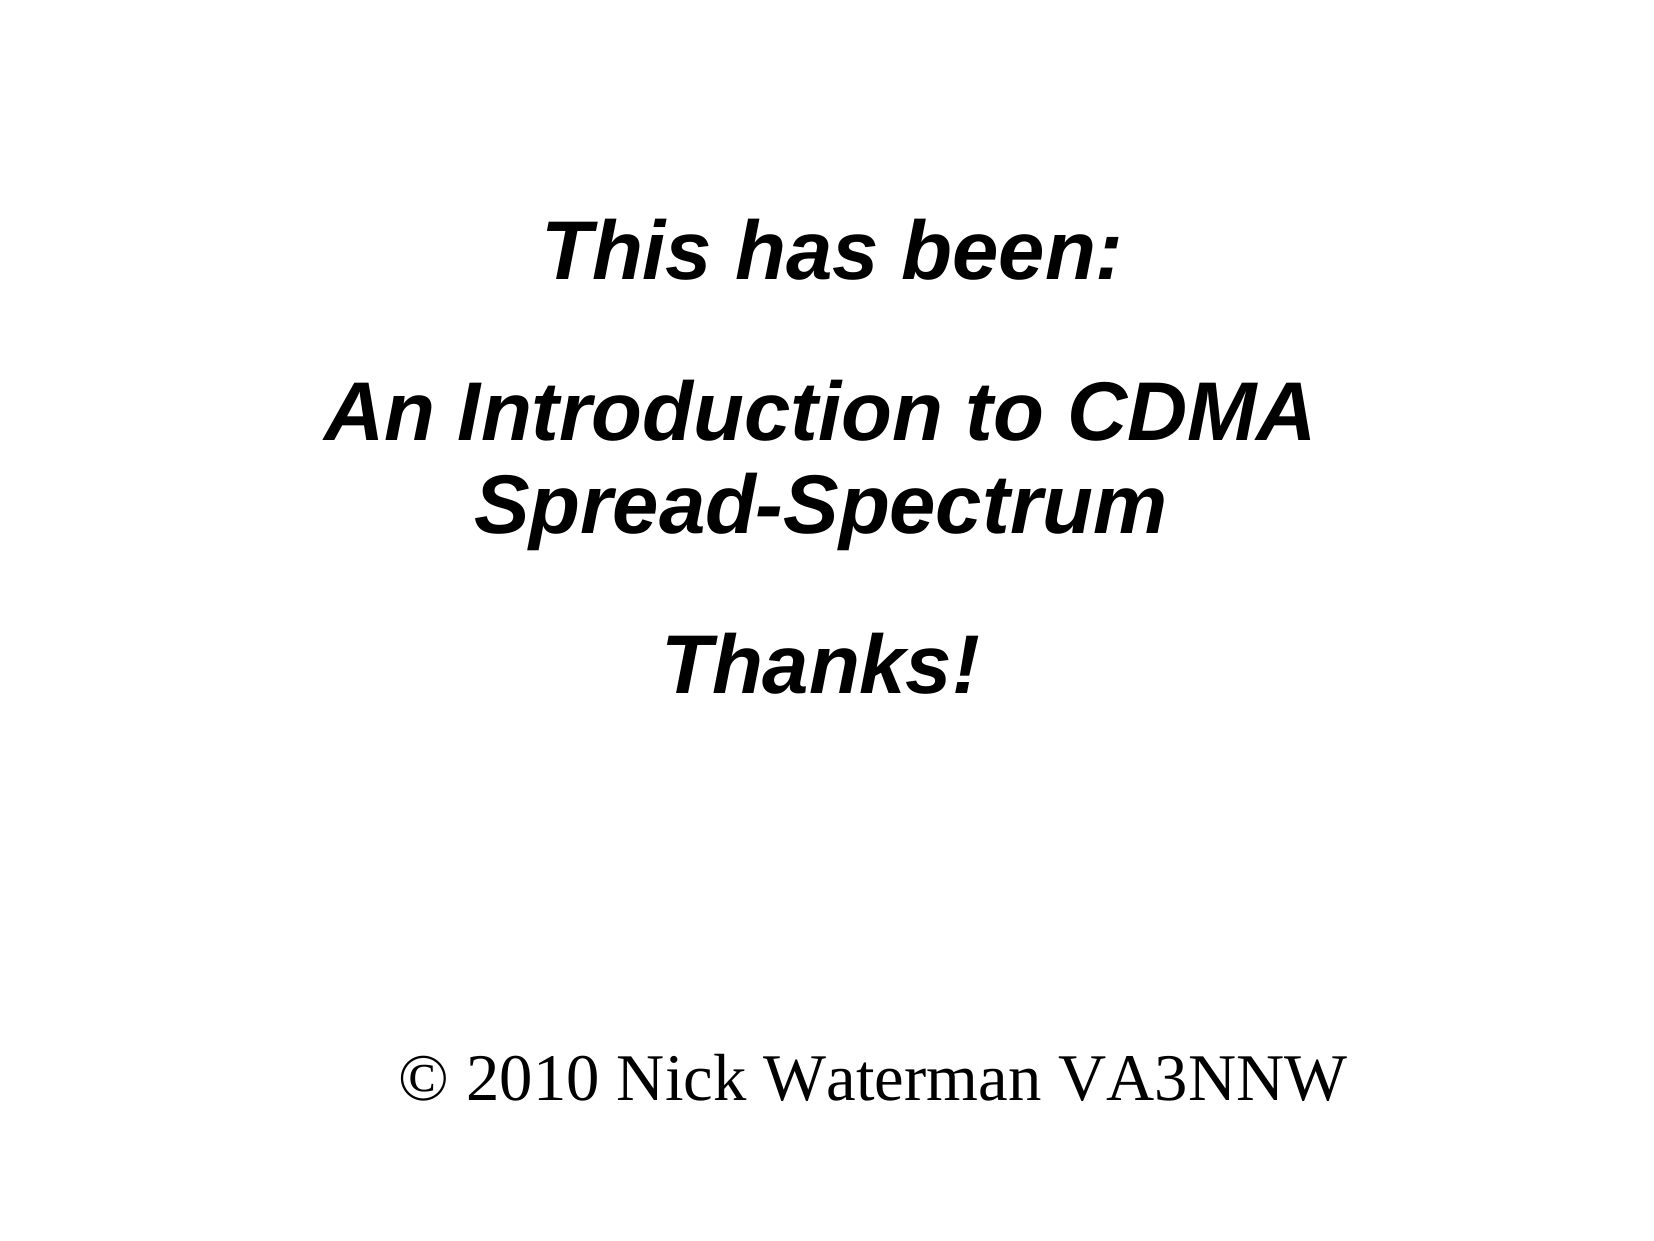

This has been:
# An Introduction to CDMA Spread-Spectrum
Thanks!
© 2010 Nick Waterman VA3NNW